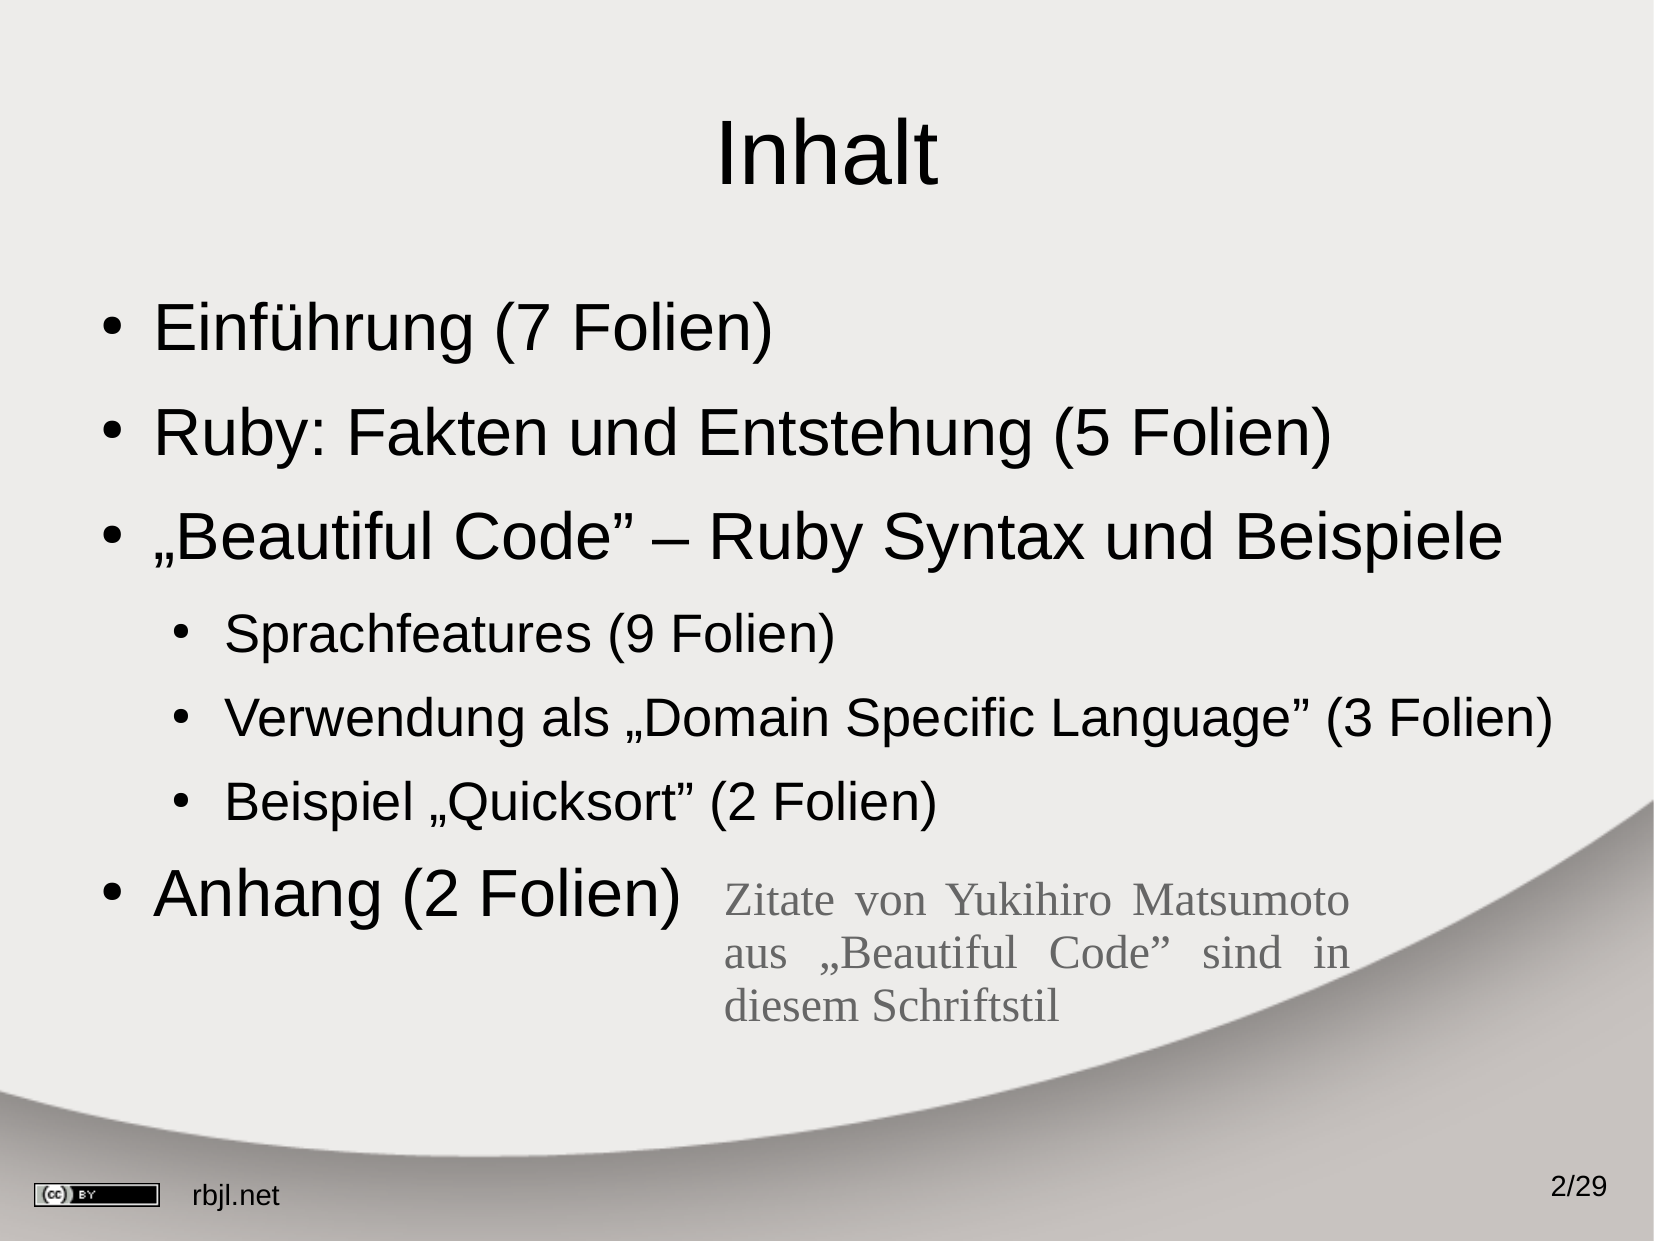

# Inhalt
Einführung (7 Folien)
Ruby: Fakten und Entstehung (5 Folien)
„Beautiful Code” – Ruby Syntax und Beispiele
Sprachfeatures (9 Folien)
Verwendung als „Domain Specific Language” (3 Folien)
Beispiel „Quicksort” (2 Folien)
Anhang (2 Folien)
Zitate von Yukihiro Matsumoto aus „Beautiful Code” sind in diesem Schriftstil
2